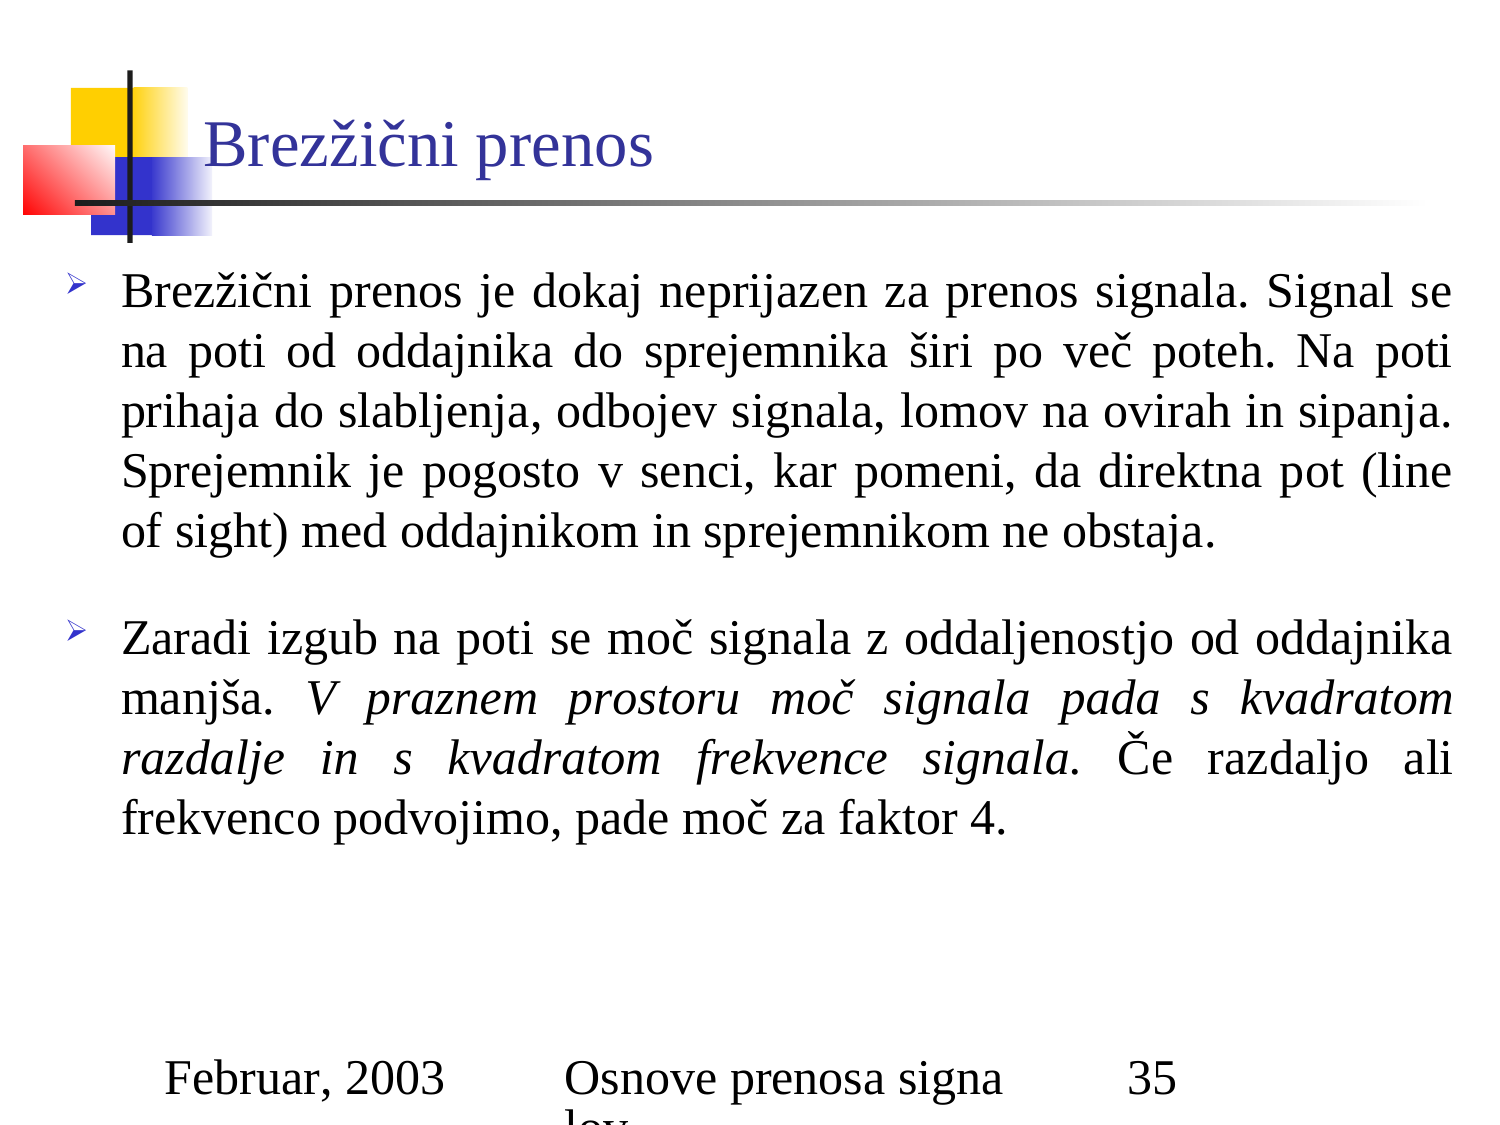

# Brezžični prenos
Brezžični prenos je dokaj neprijazen za prenos signala. Signal se na poti od oddajnika do sprejemnika širi po več poteh. Na poti prihaja do slabljenja, odbojev signala, lomov na ovirah in sipanja. Sprejemnik je pogosto v senci, kar pomeni, da direktna pot (line of sight) med oddajnikom in sprejemnikom ne obstaja.
Zaradi izgub na poti se moč signala z oddaljenostjo od oddajnika manjša. V praznem prostoru moč signala pada s kvadratom razdalje in s kvadratom frekvence signala. Če razdaljo ali frekvenco podvojimo, pade moč za faktor 4.
Februar, 2003
Osnove prenosa signalov
35